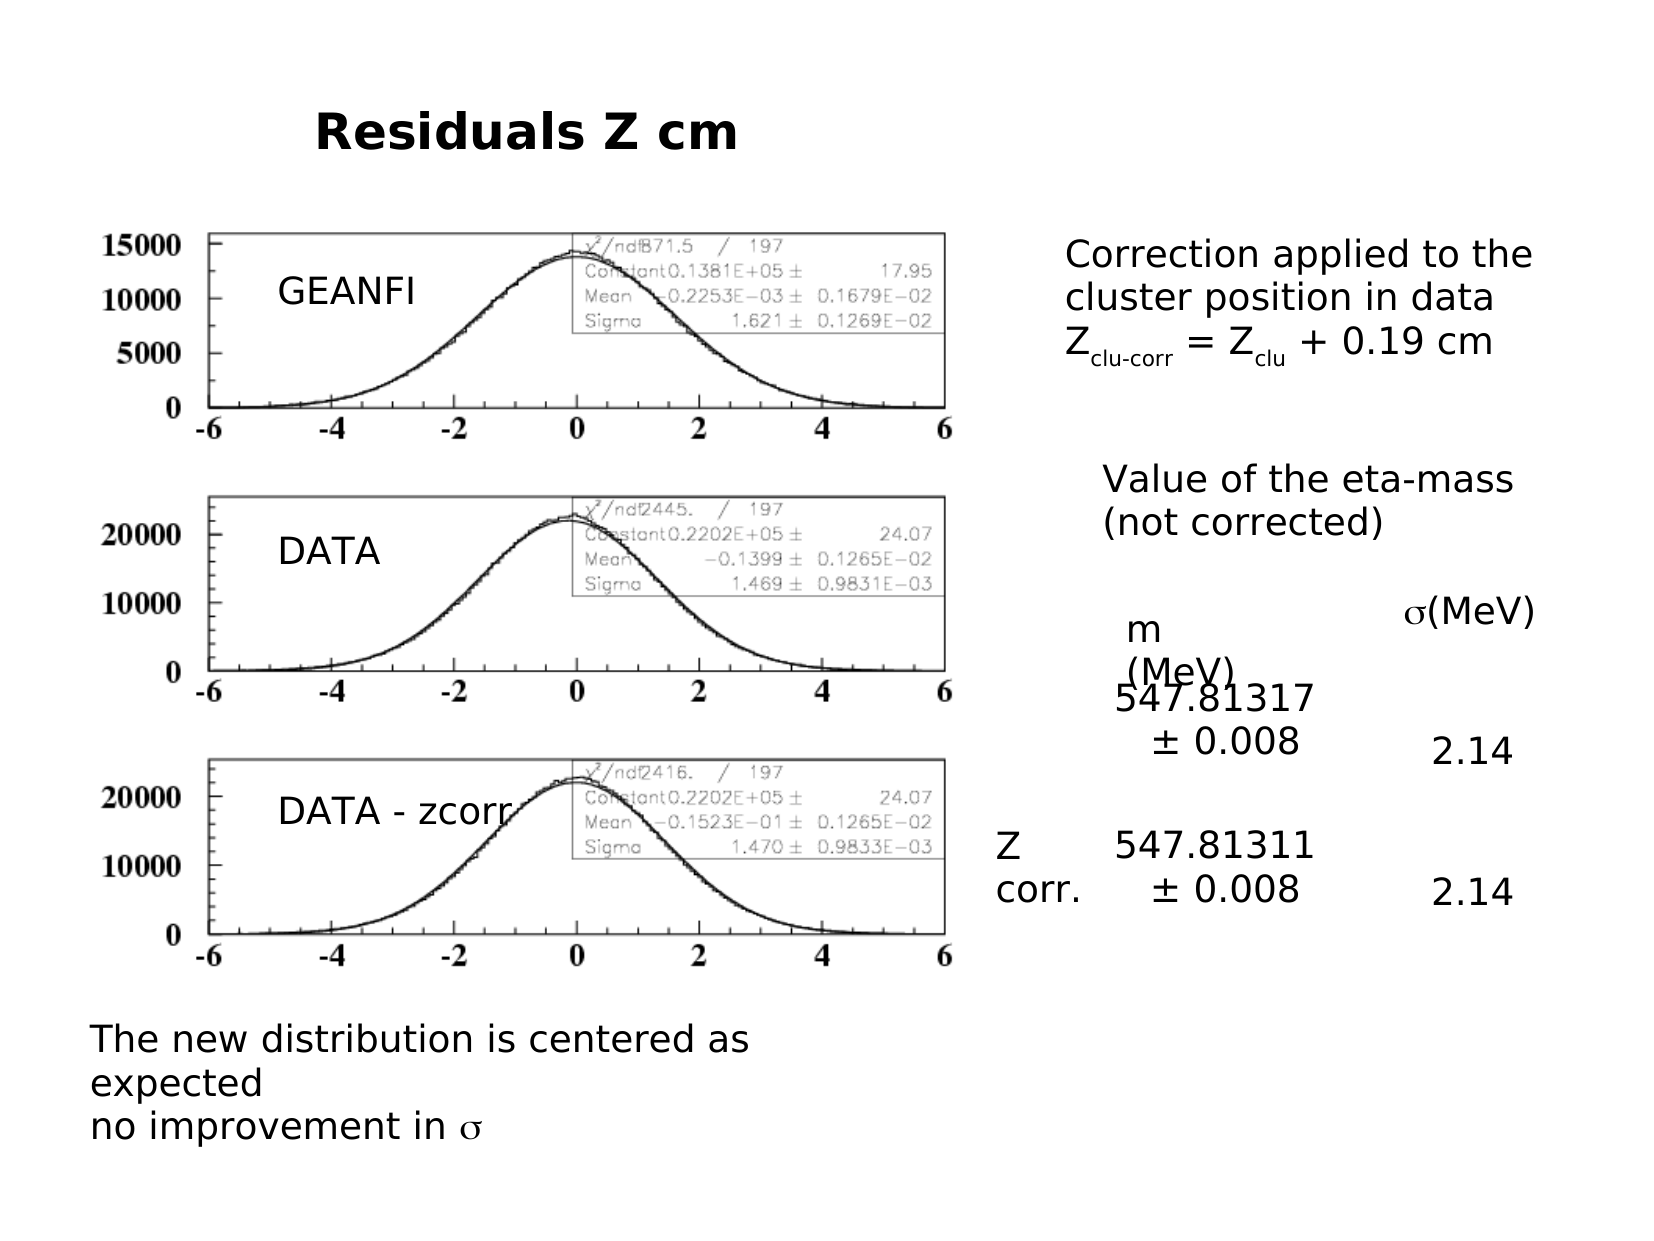

Residuals Z cm
Correction applied to the cluster position in data
Zclu-corr = Zclu + 0.19 cm
GEANFI
Value of the eta-mass
(not corrected)
DATA
s(MeV)
m (MeV)
547.81317
 ± 0.008
 2.14
DATA - zcorr
547.81311
 ± 0.008
Z corr.
 2.14
The new distribution is centered as expected
no improvement in s